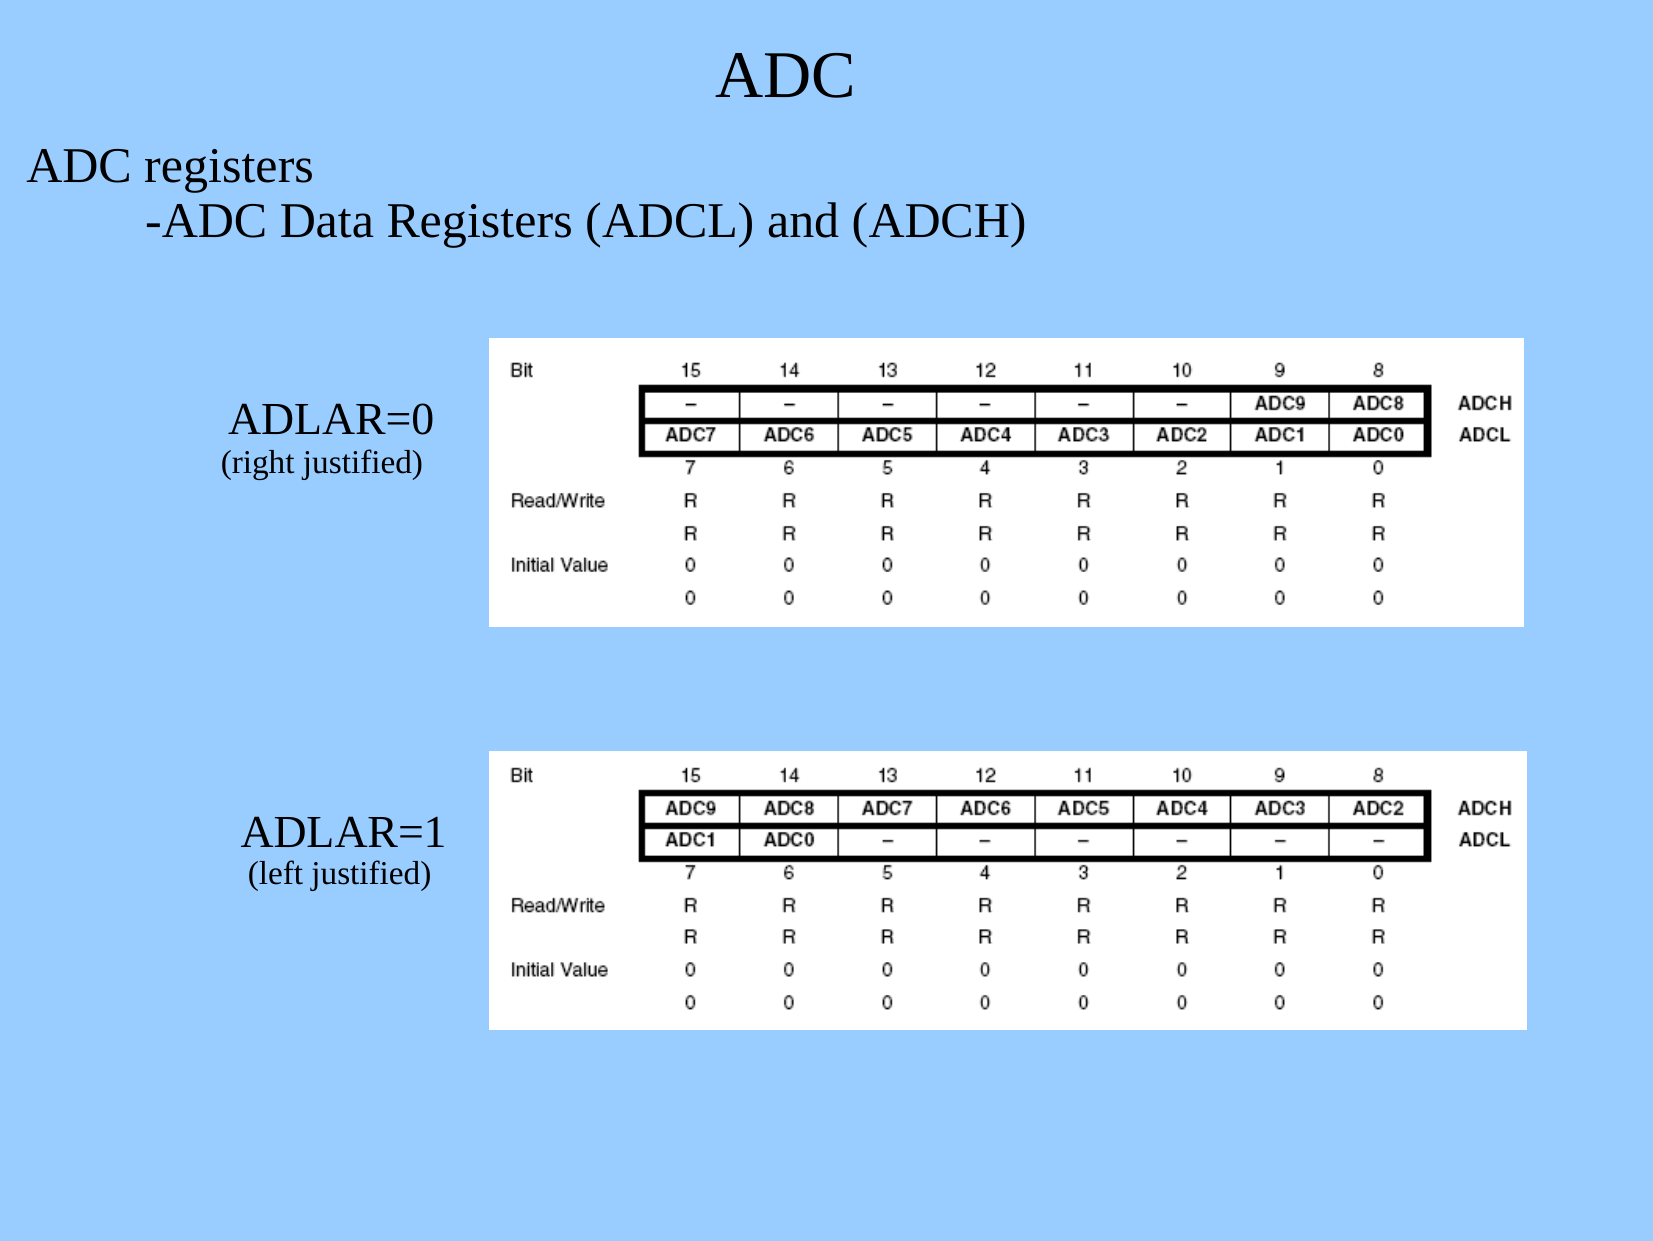

ADC
ADC registers
	-ADC Data Registers (ADCL) and (ADCH)
ADLAR=0
(right justified)
ADLAR=1
(left justified)